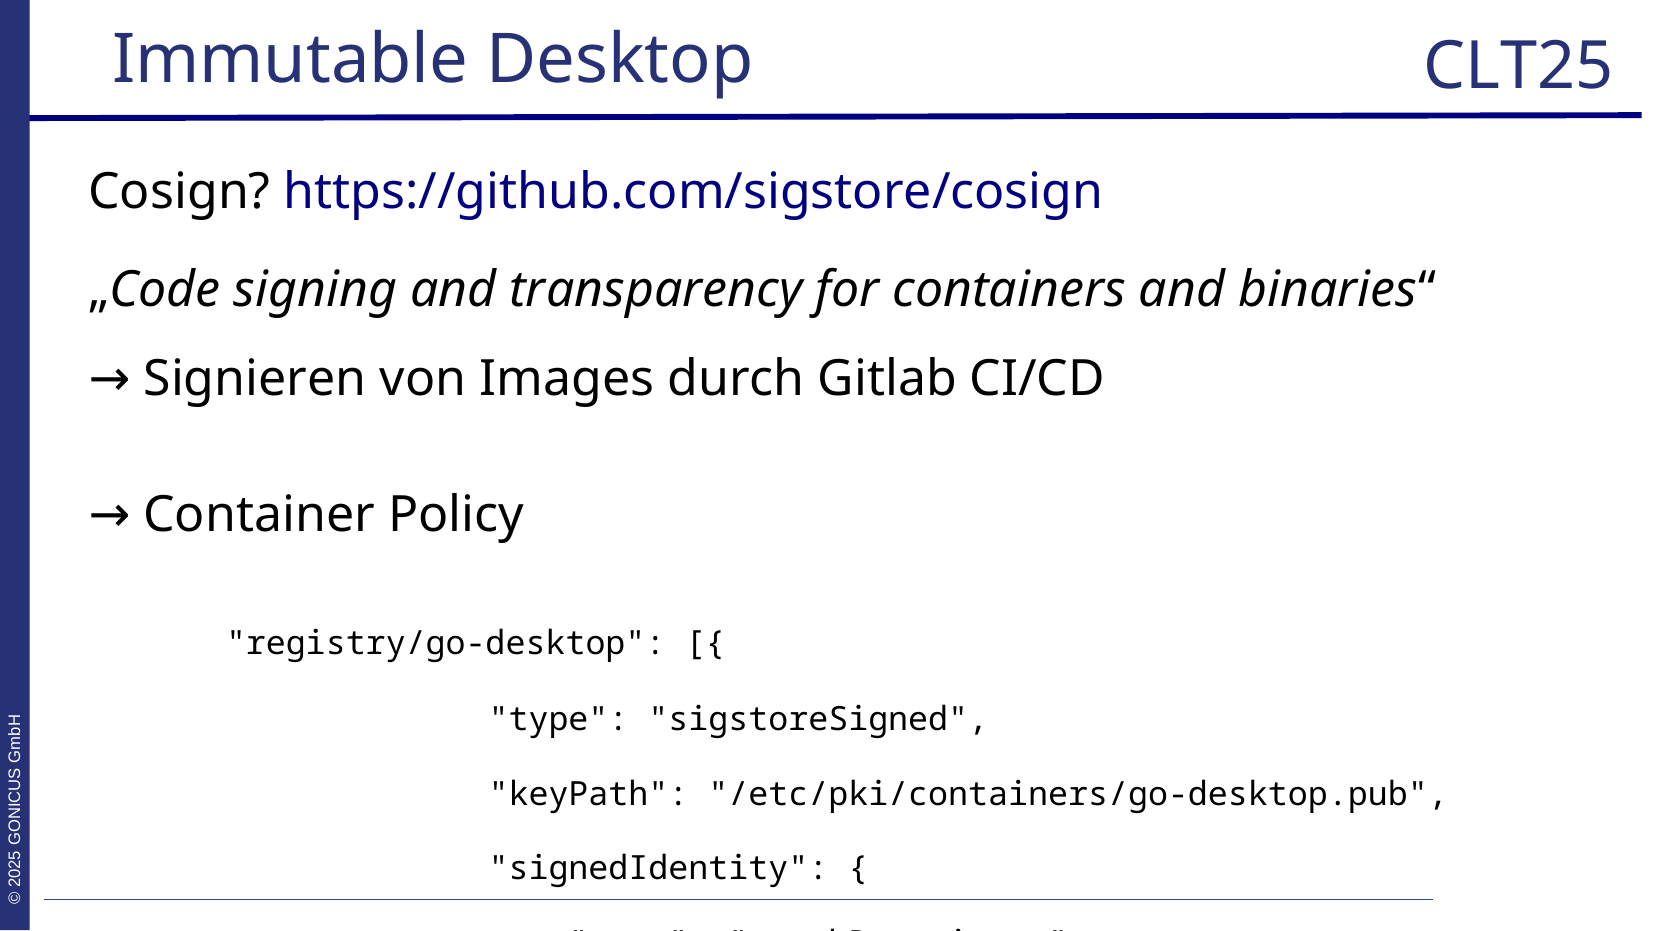

# Immutable Desktop
Cosign? https://github.com/sigstore/cosign
„Code signing and transparency for containers and binaries“
→ Signieren von Images durch Gitlab CI/CD
→ Container Policy
 "registry/go-desktop": [{
 "type": "sigstoreSigned",
 "keyPath": "/etc/pki/containers/go-desktop.pub",
 "signedIdentity": {
 "type": "matchRepository"